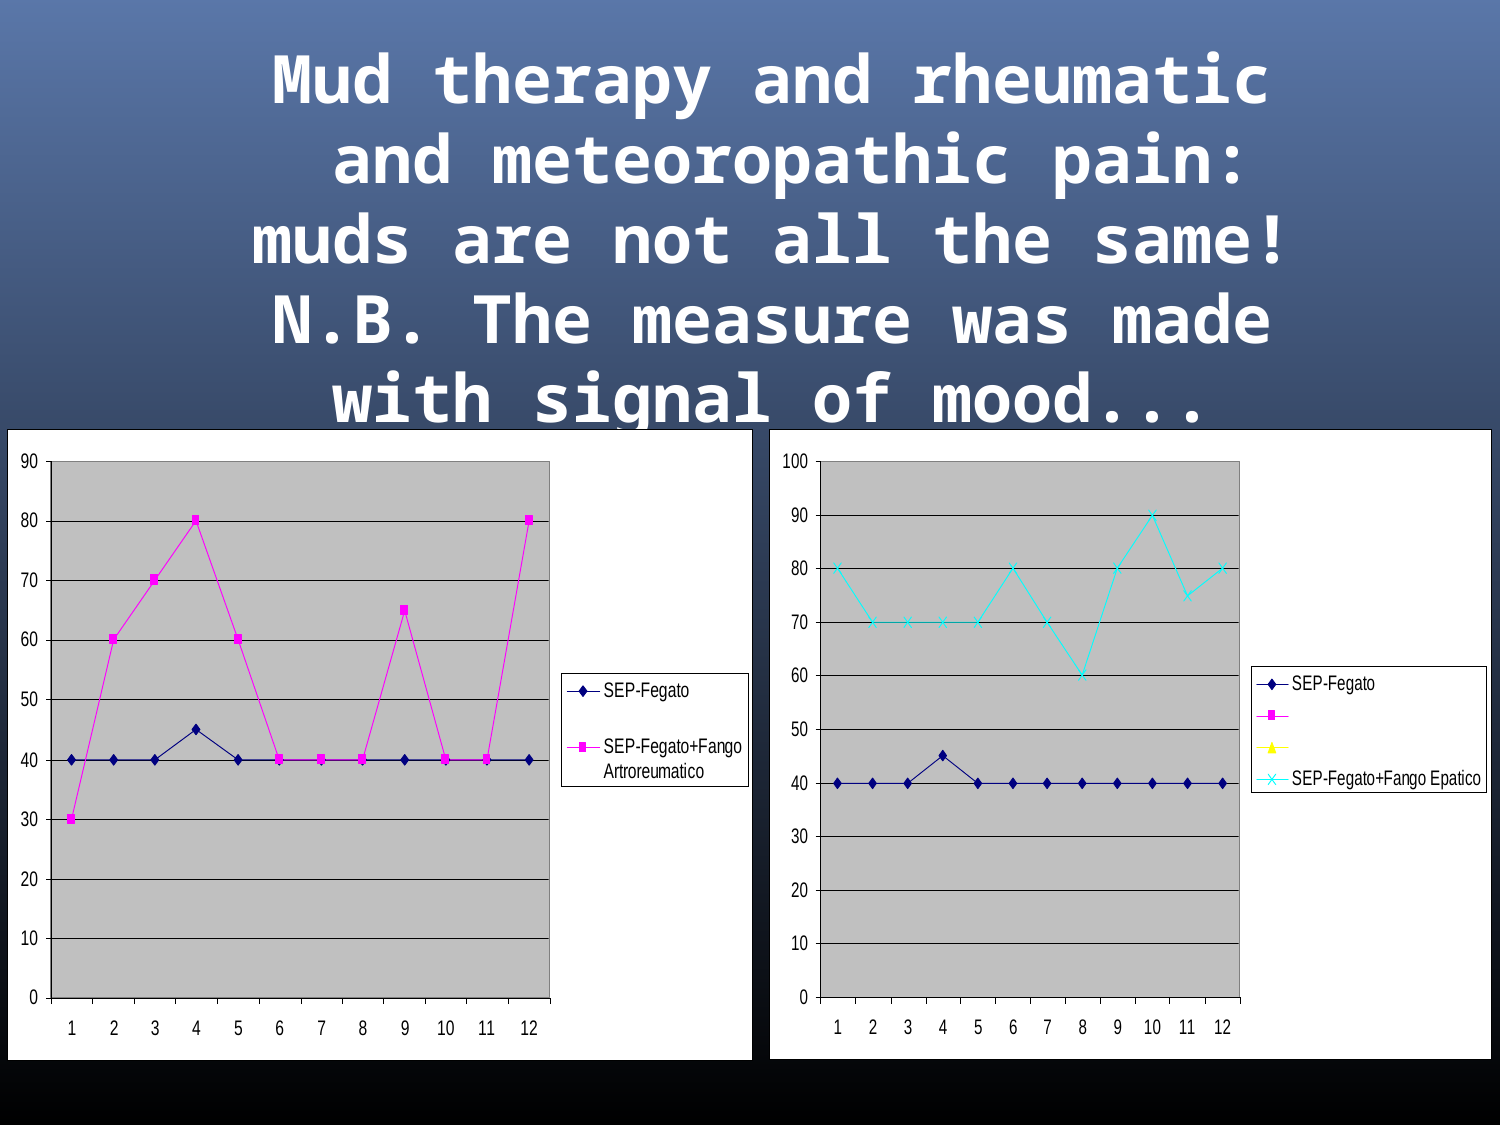

Mud therapy and rheumatic
 and meteoropathic pain:
muds are not all the same!
N.B. The measure was made with signal of mood...